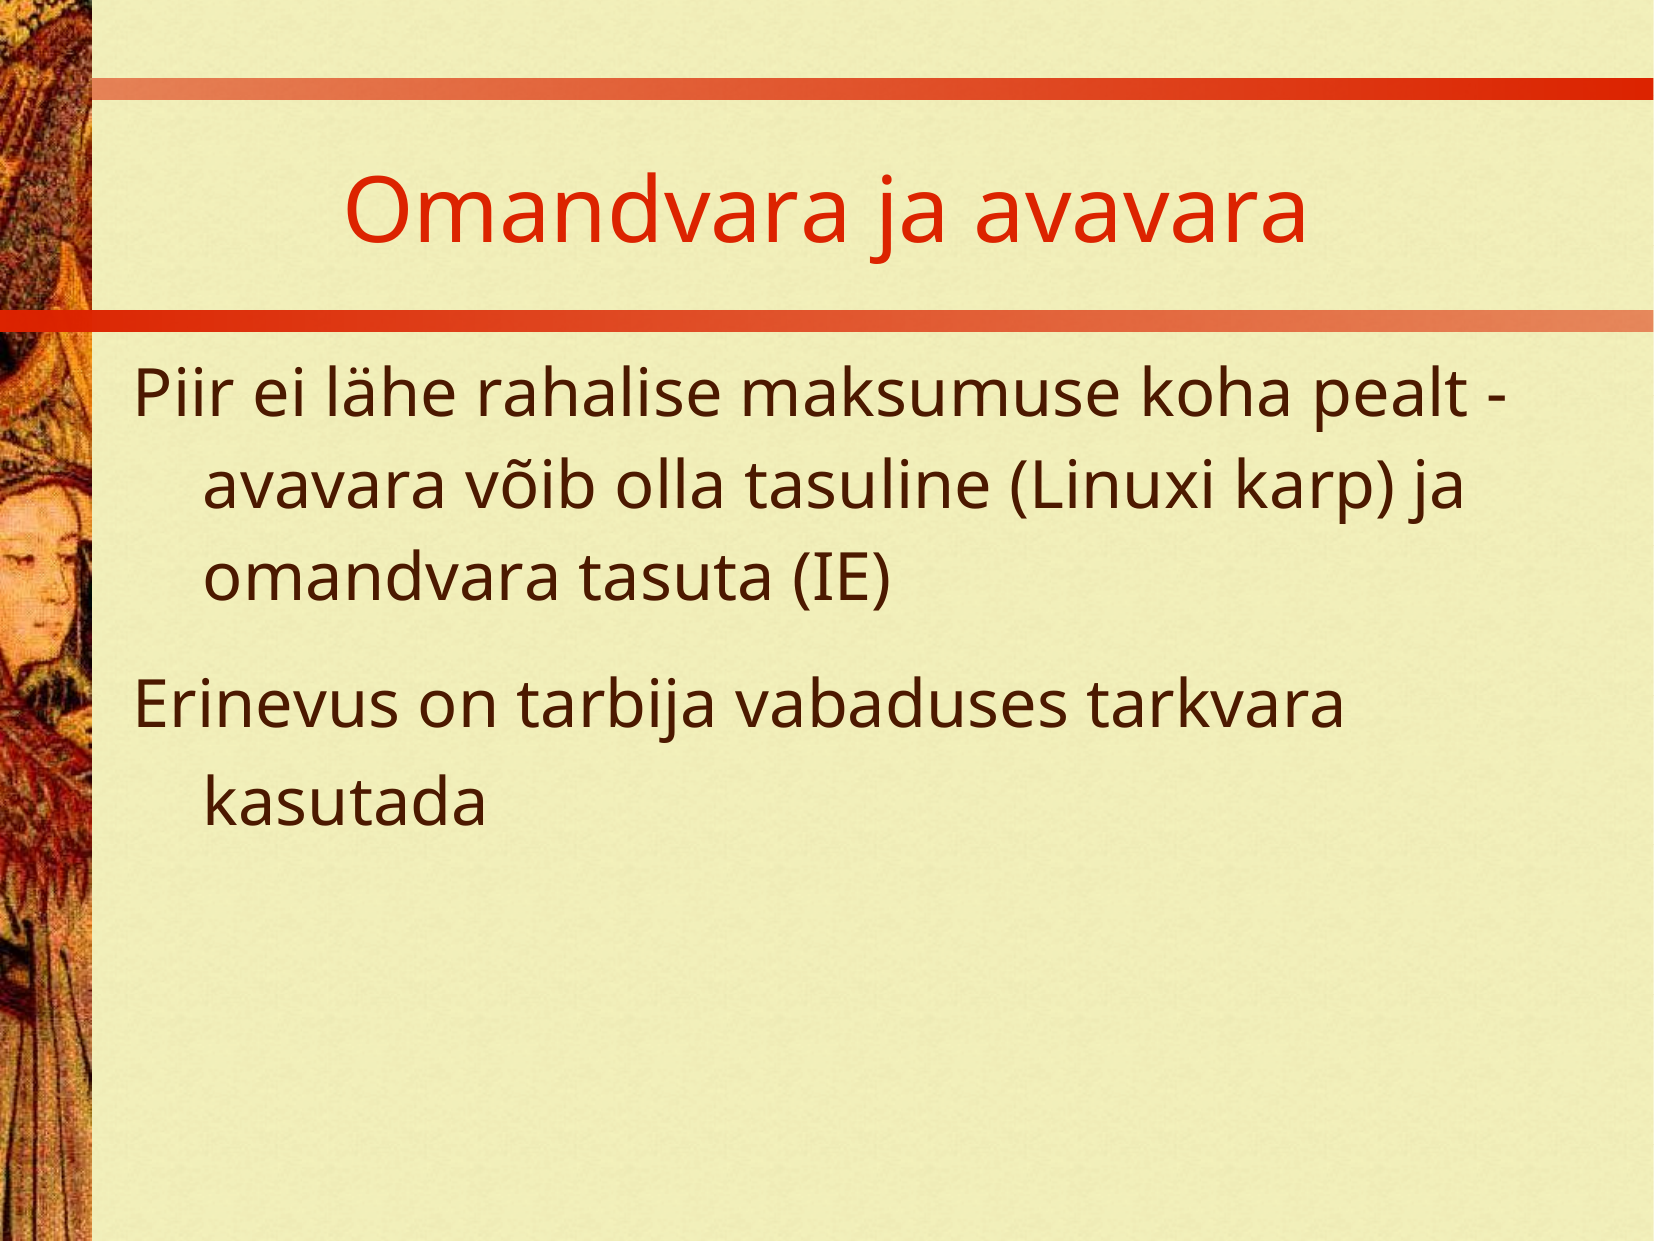

# Omandvara ja avavara
Piir ei lähe rahalise maksumuse koha pealt - avavara võib olla tasuline (Linuxi karp) ja omandvara tasuta (IE)
Erinevus on tarbija vabaduses tarkvara kasutada